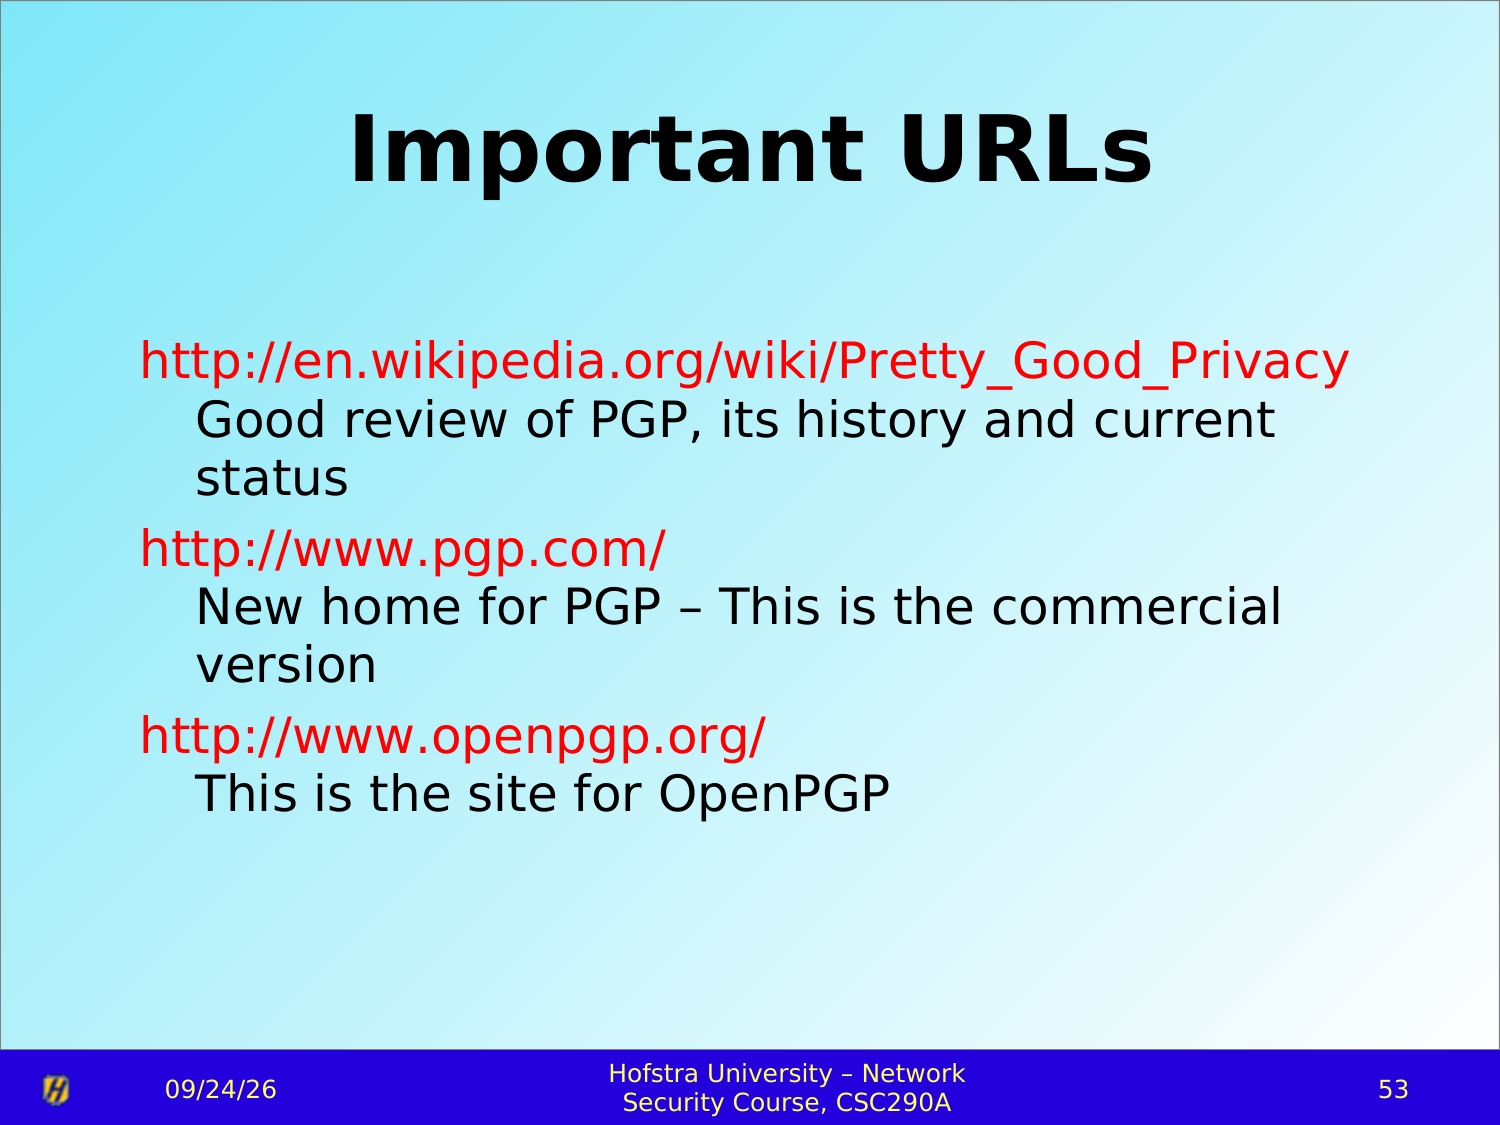

# Important URLs
http://en.wikipedia.org/wiki/Pretty_Good_Privacy
Good review of PGP, its history and current status
http://www.pgp.com/
New home for PGP – This is the commercial version
http://www.openpgp.org/
This is the site for OpenPGP
53